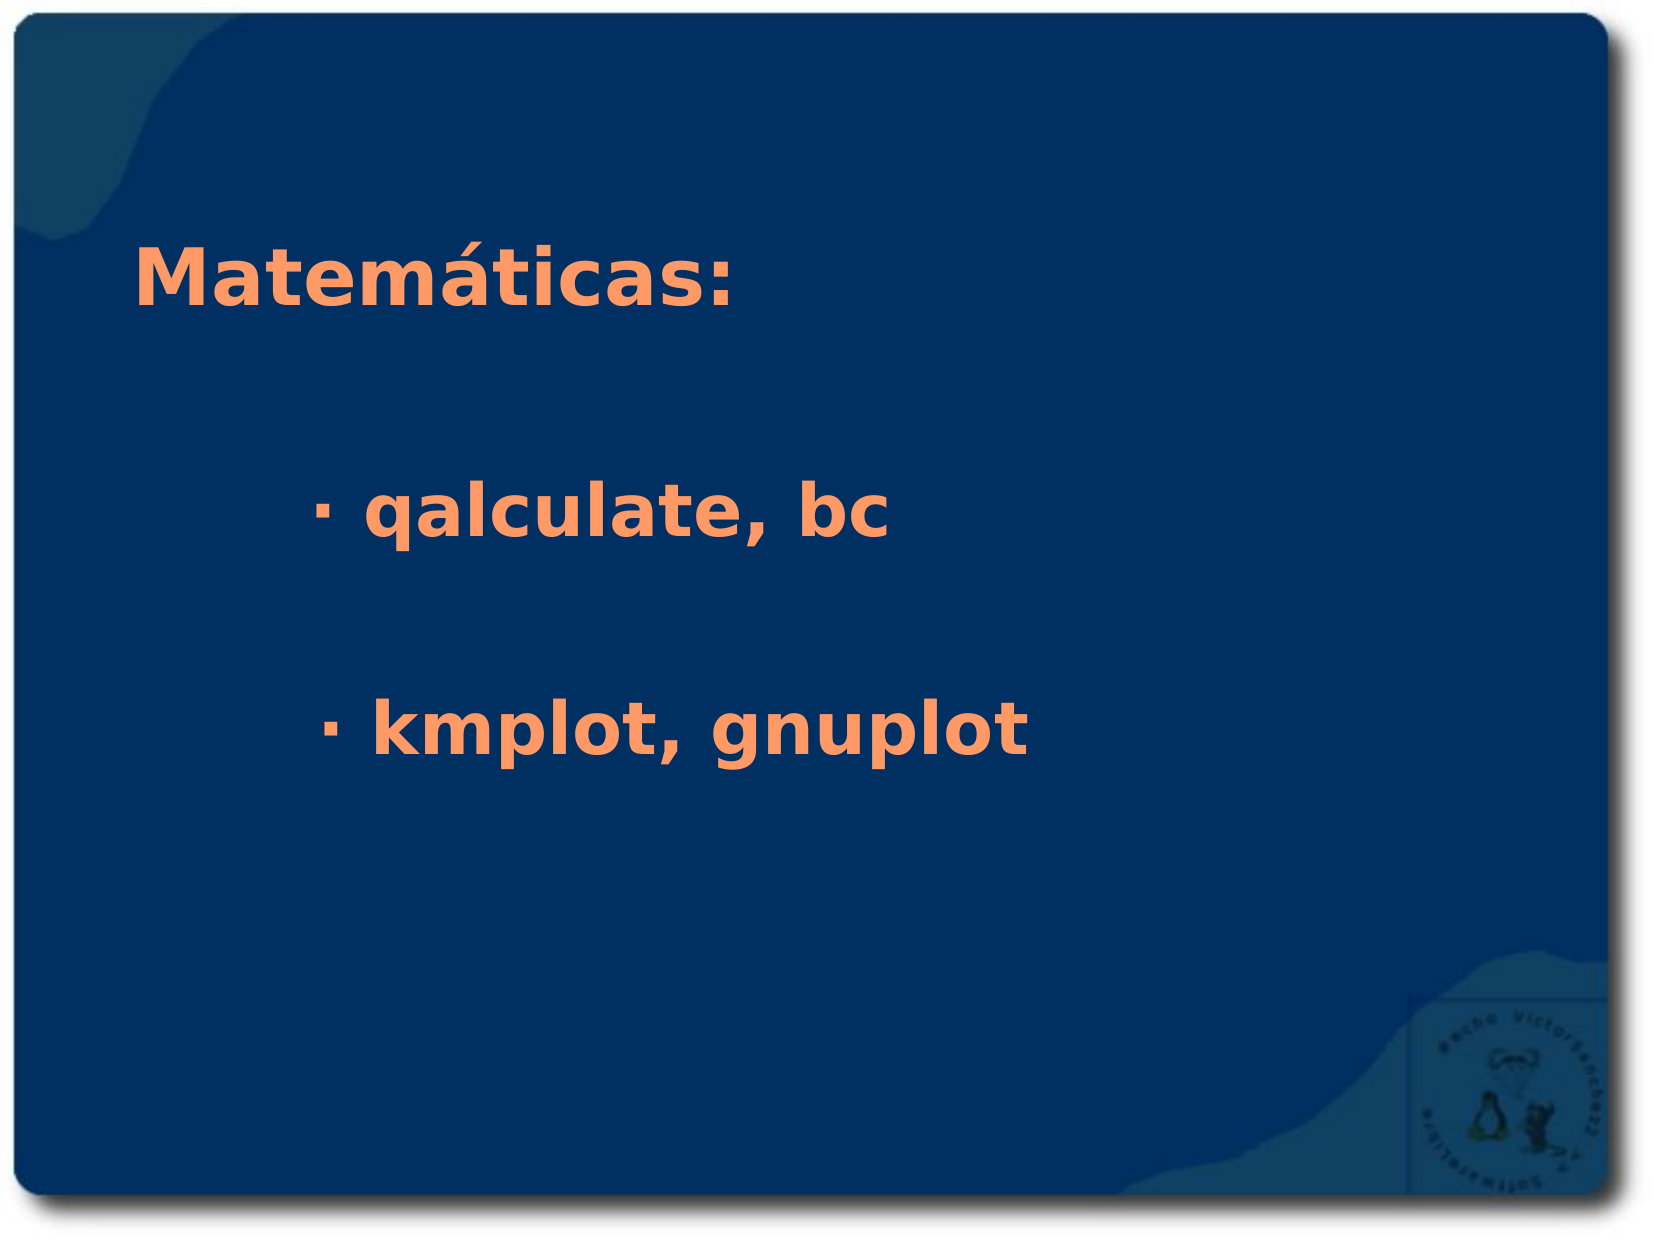

Matemáticas:
#
· qalculate, bc
· kmplot, gnuplot